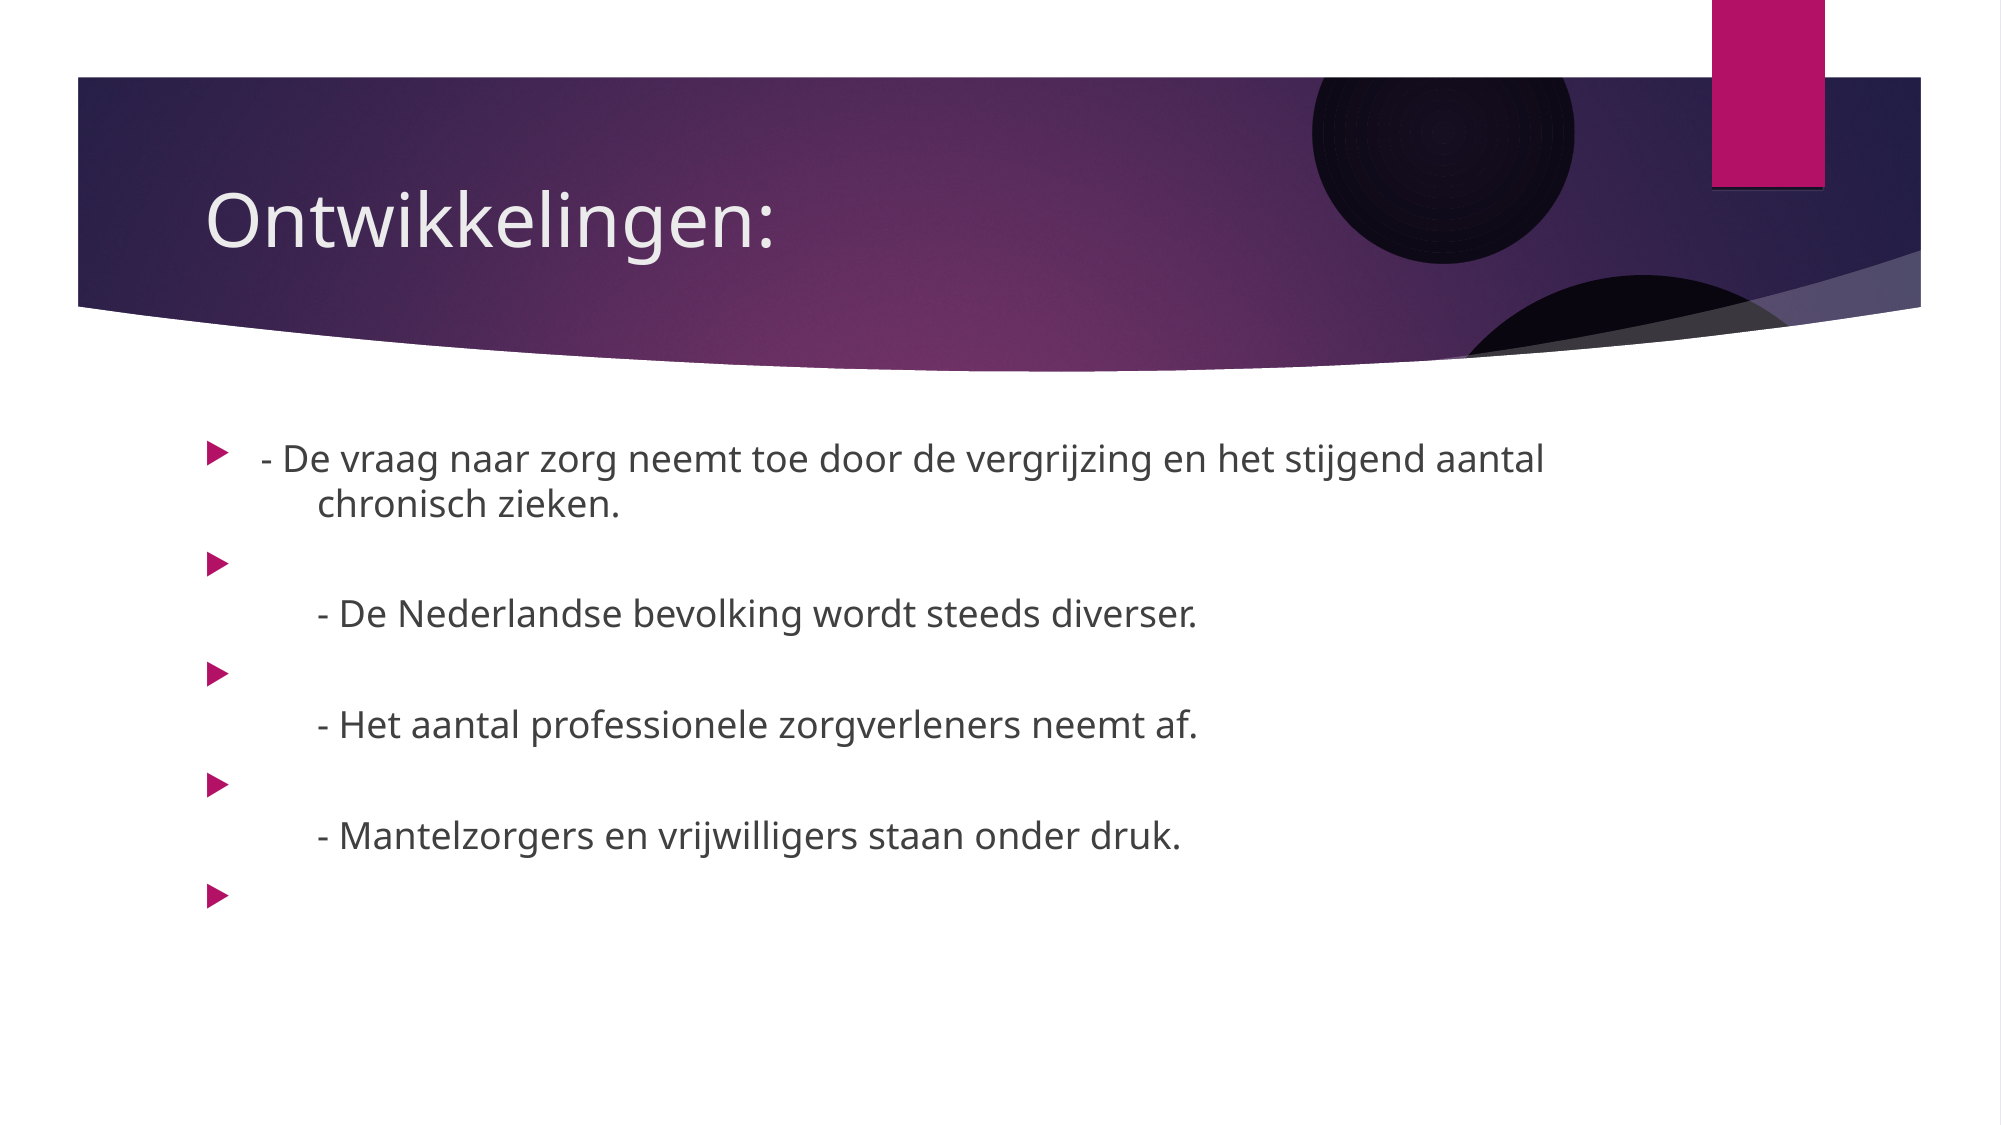

# Ontwikkelingen:
- De vraag naar zorg neemt toe door de vergrijzing en het stijgend aantal chronisch zieken.
- De Nederlandse bevolking wordt steeds diverser.
- Het aantal professionele zorgverleners neemt af.
- Mantelzorgers en vrijwilligers staan onder druk.